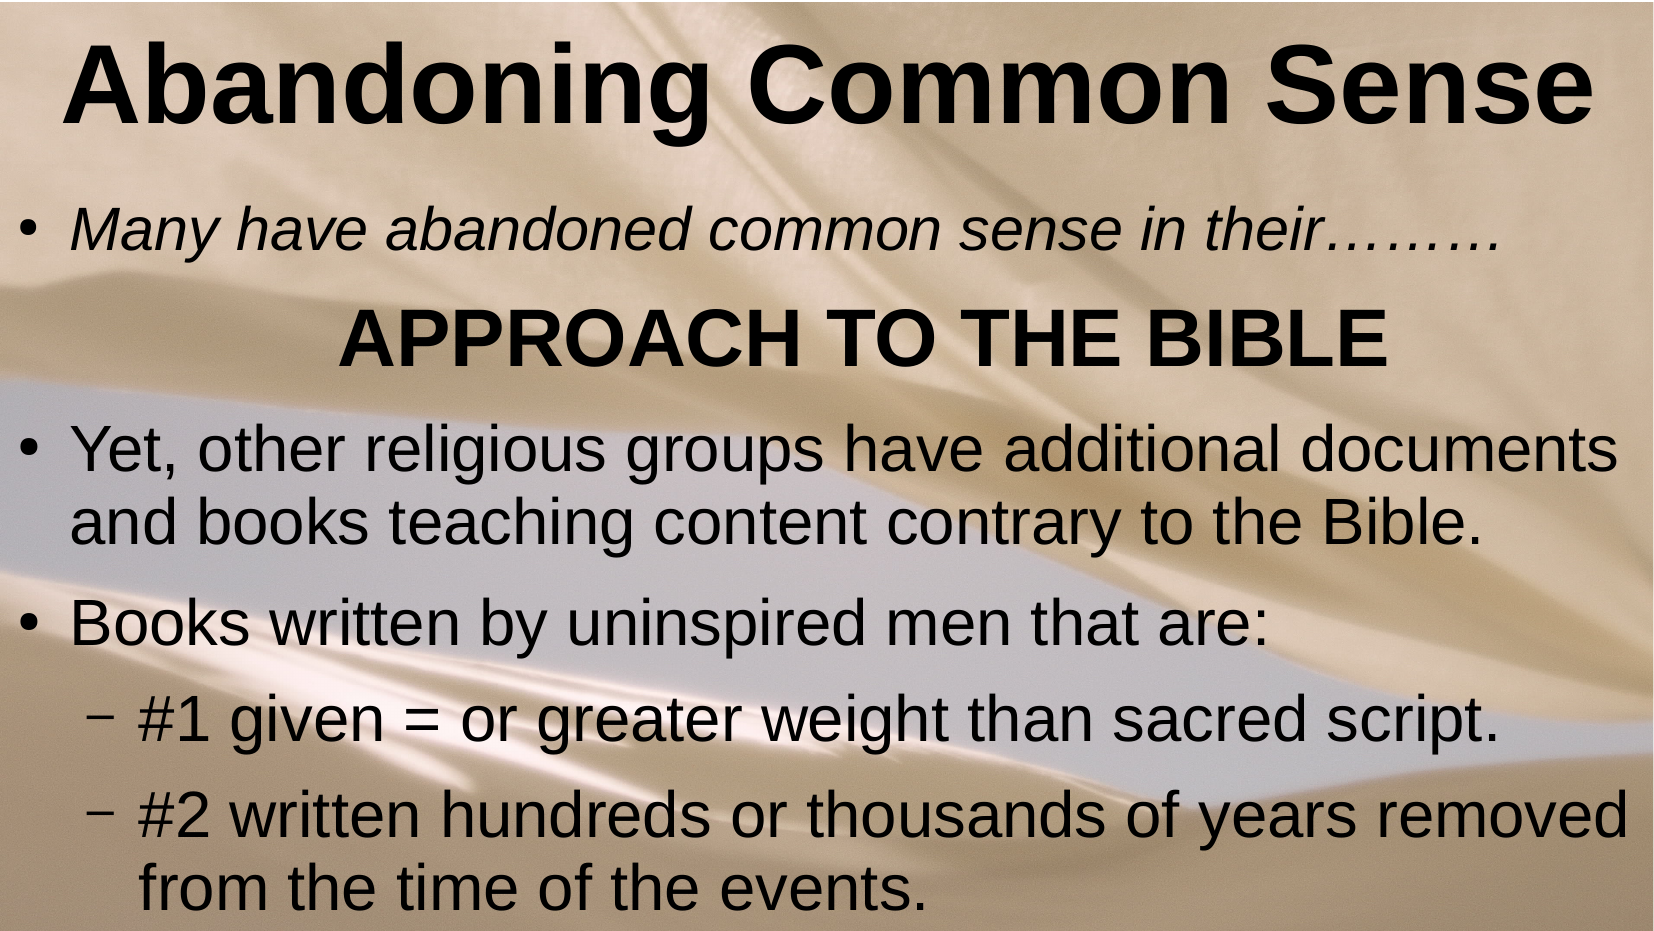

# Abandoning Common Sense
Many have abandoned common sense in their………
APPROACH TO THE BIBLE
Yet, other religious groups have additional documents and books teaching content contrary to the Bible.
Books written by uninspired men that are:
#1 given = or greater weight than sacred script.
#2 written hundreds or thousands of years removed from the time of the events.